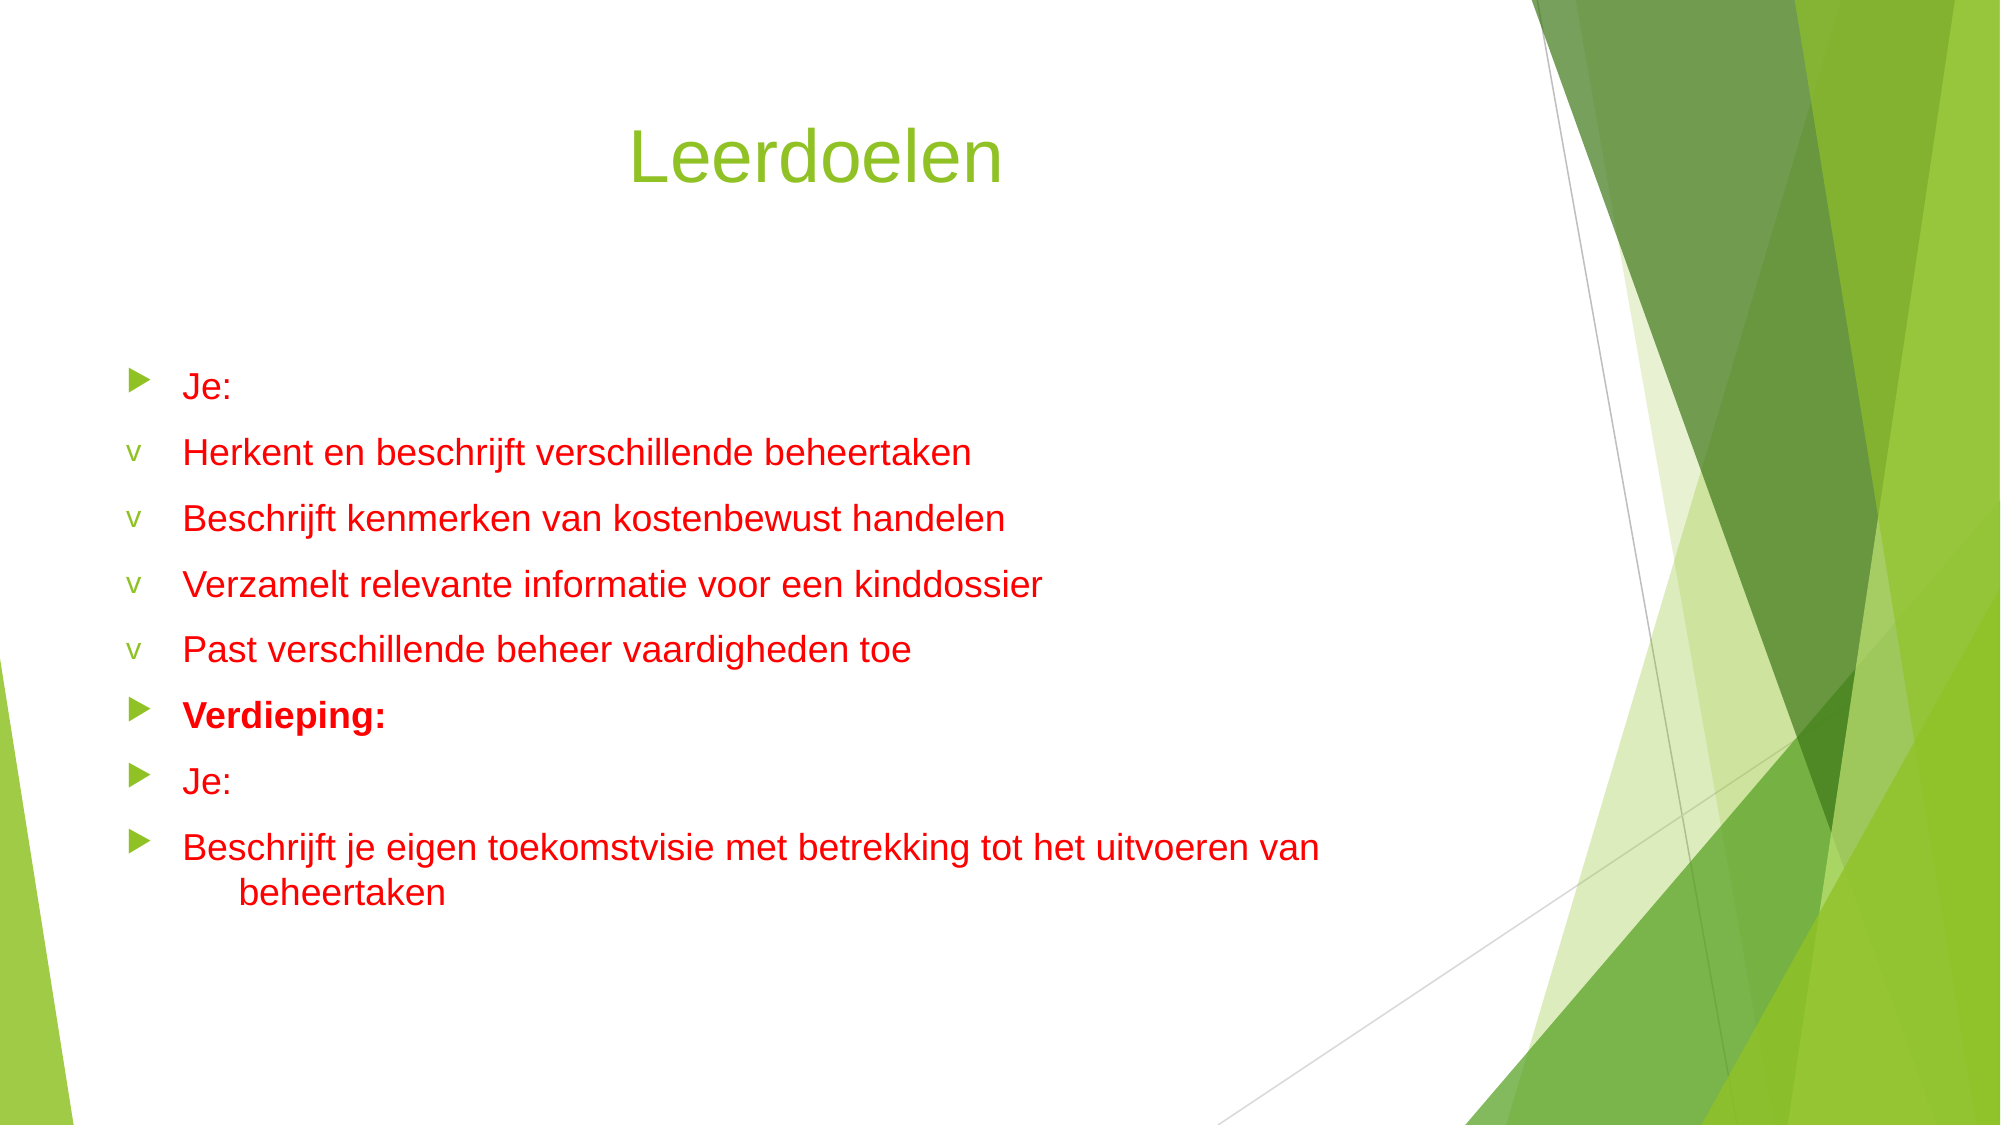

# Leerdoelen
Je:
Herkent en beschrijft verschillende beheertaken
Beschrijft kenmerken van kostenbewust handelen
Verzamelt relevante informatie voor een kinddossier
Past verschillende beheer vaardigheden toe
Verdieping:
Je:
Beschrijft je eigen toekomstvisie met betrekking tot het uitvoeren van beheertaken